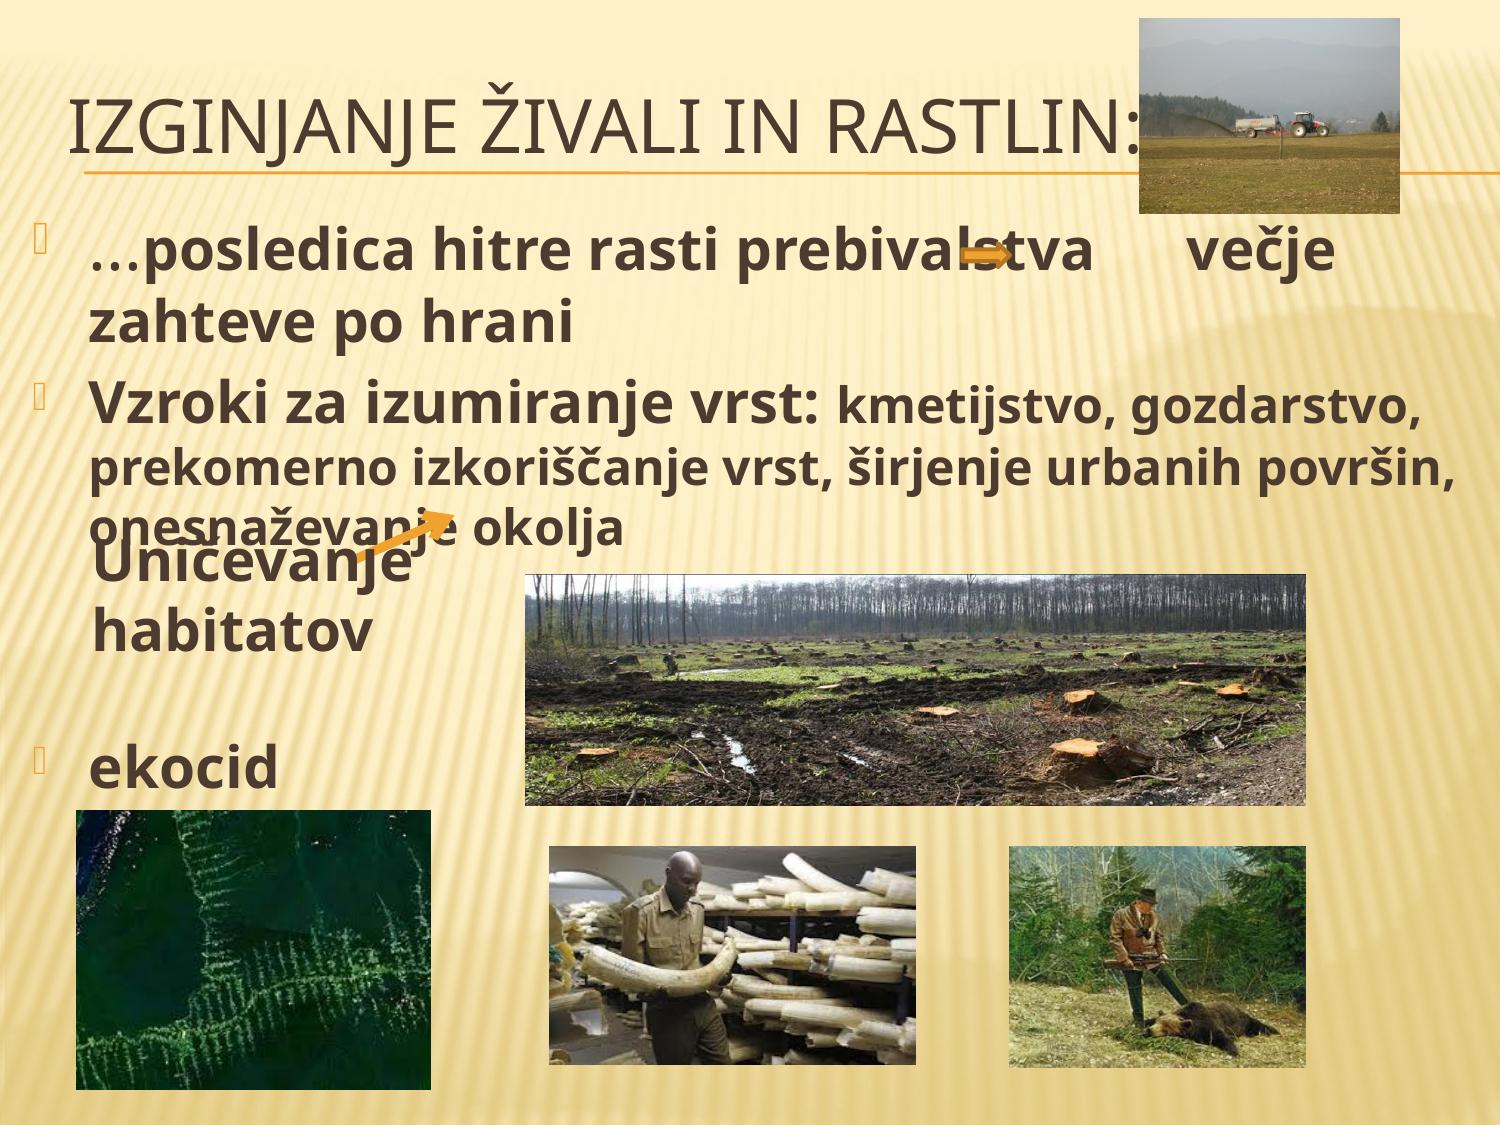

# Izginjanje živali in rastlin:
...posledica hitre rasti prebivalstva večje zahteve po hrani
Vzroki za izumiranje vrst: kmetijstvo, gozdarstvo, prekomerno izkoriščanje vrst, širjenje urbanih površin, onesnaževanje okolja
ekocid
Uničevanje habitatov